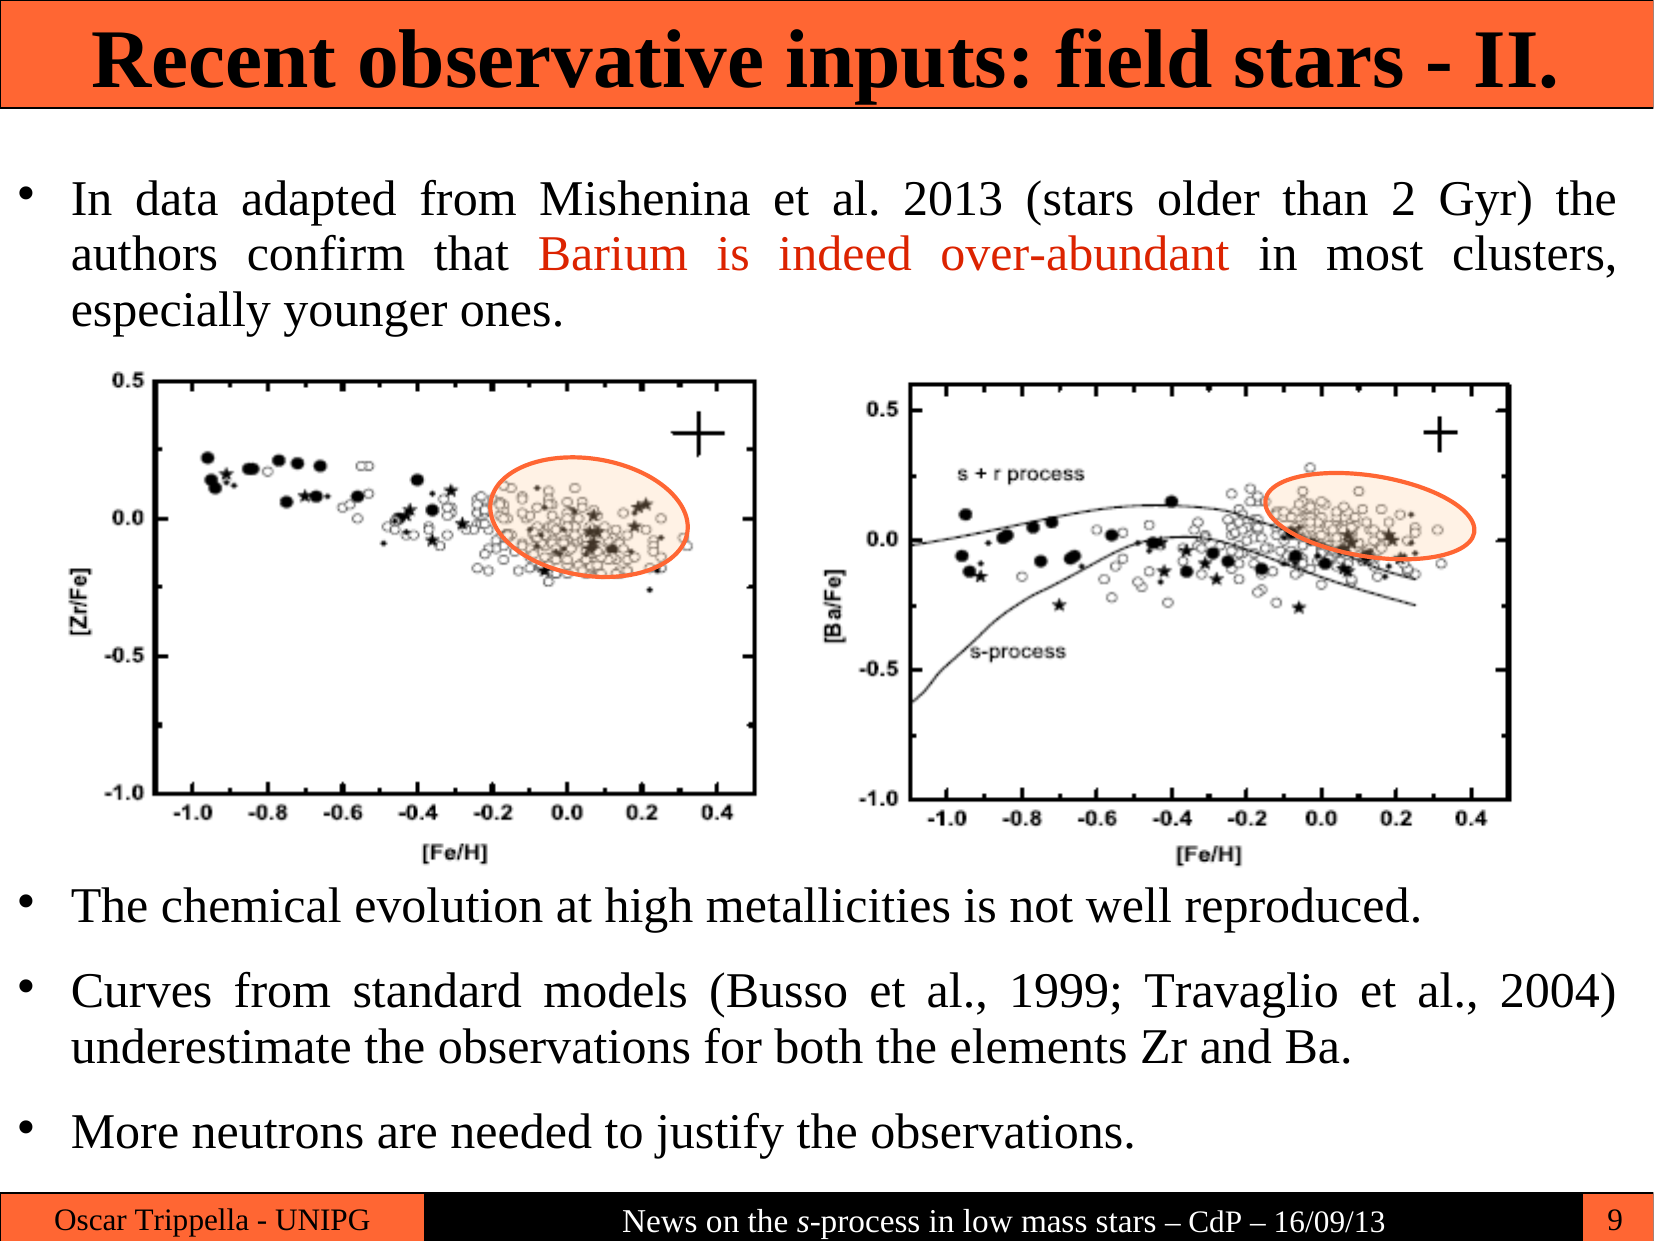

Recent observative inputs: field stars - II.
# In data adapted from Mishenina et al. 2013 (stars older than 2 Gyr) the authors confirm that Barium is indeed over-abundant in most clusters, especially younger ones.
The chemical evolution at high metallicities is not well reproduced.
Curves from standard models (Busso et al., 1999; Travaglio et al., 2004) underestimate the observations for both the elements Zr and Ba.
More neutrons are needed to justify the observations.
Oscar Trippella - UNIPG
News on the s-process in low mass stars – CdP – 16/09/13
9